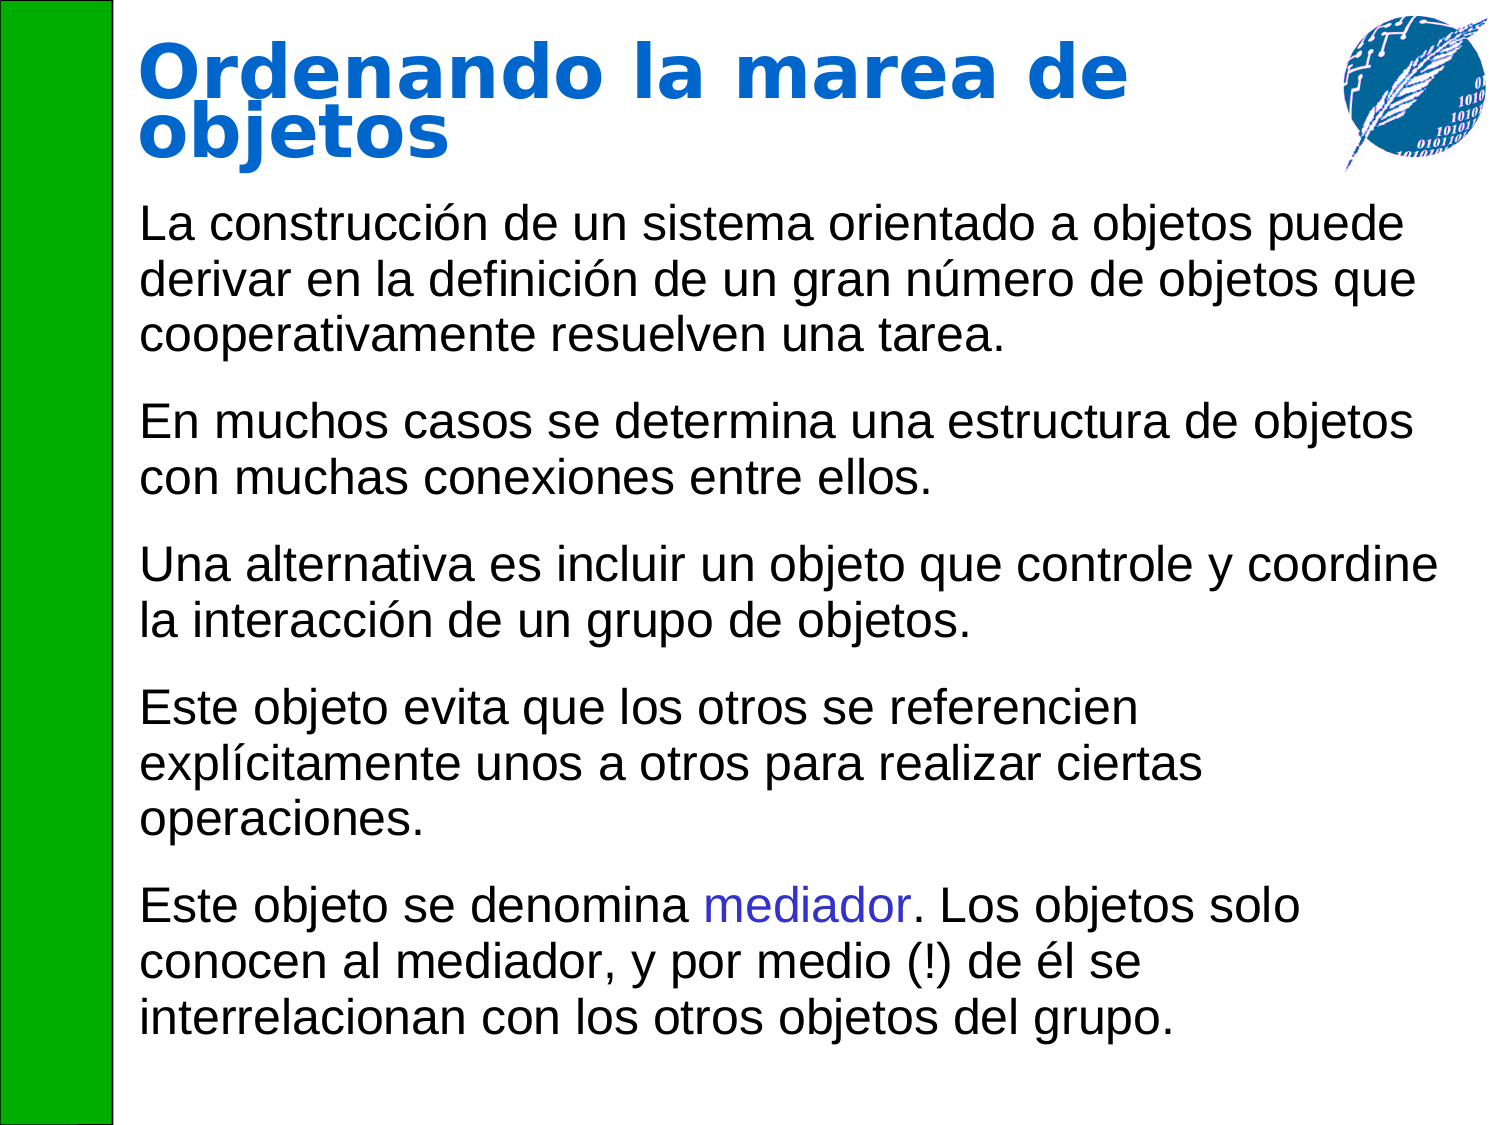

# Ordenando la marea de objetos
La construcción de un sistema orientado a objetos puede derivar en la definición de un gran número de objetos que cooperativamente resuelven una tarea.
En muchos casos se determina una estructura de objetos con muchas conexiones entre ellos.
Una alternativa es incluir un objeto que controle y coordine la interacción de un grupo de objetos.
Este objeto evita que los otros se referencien explícitamente unos a otros para realizar ciertas operaciones.
Este objeto se denomina mediador. Los objetos solo conocen al mediador, y por medio (!) de él se interrelacionan con los otros objetos del grupo.